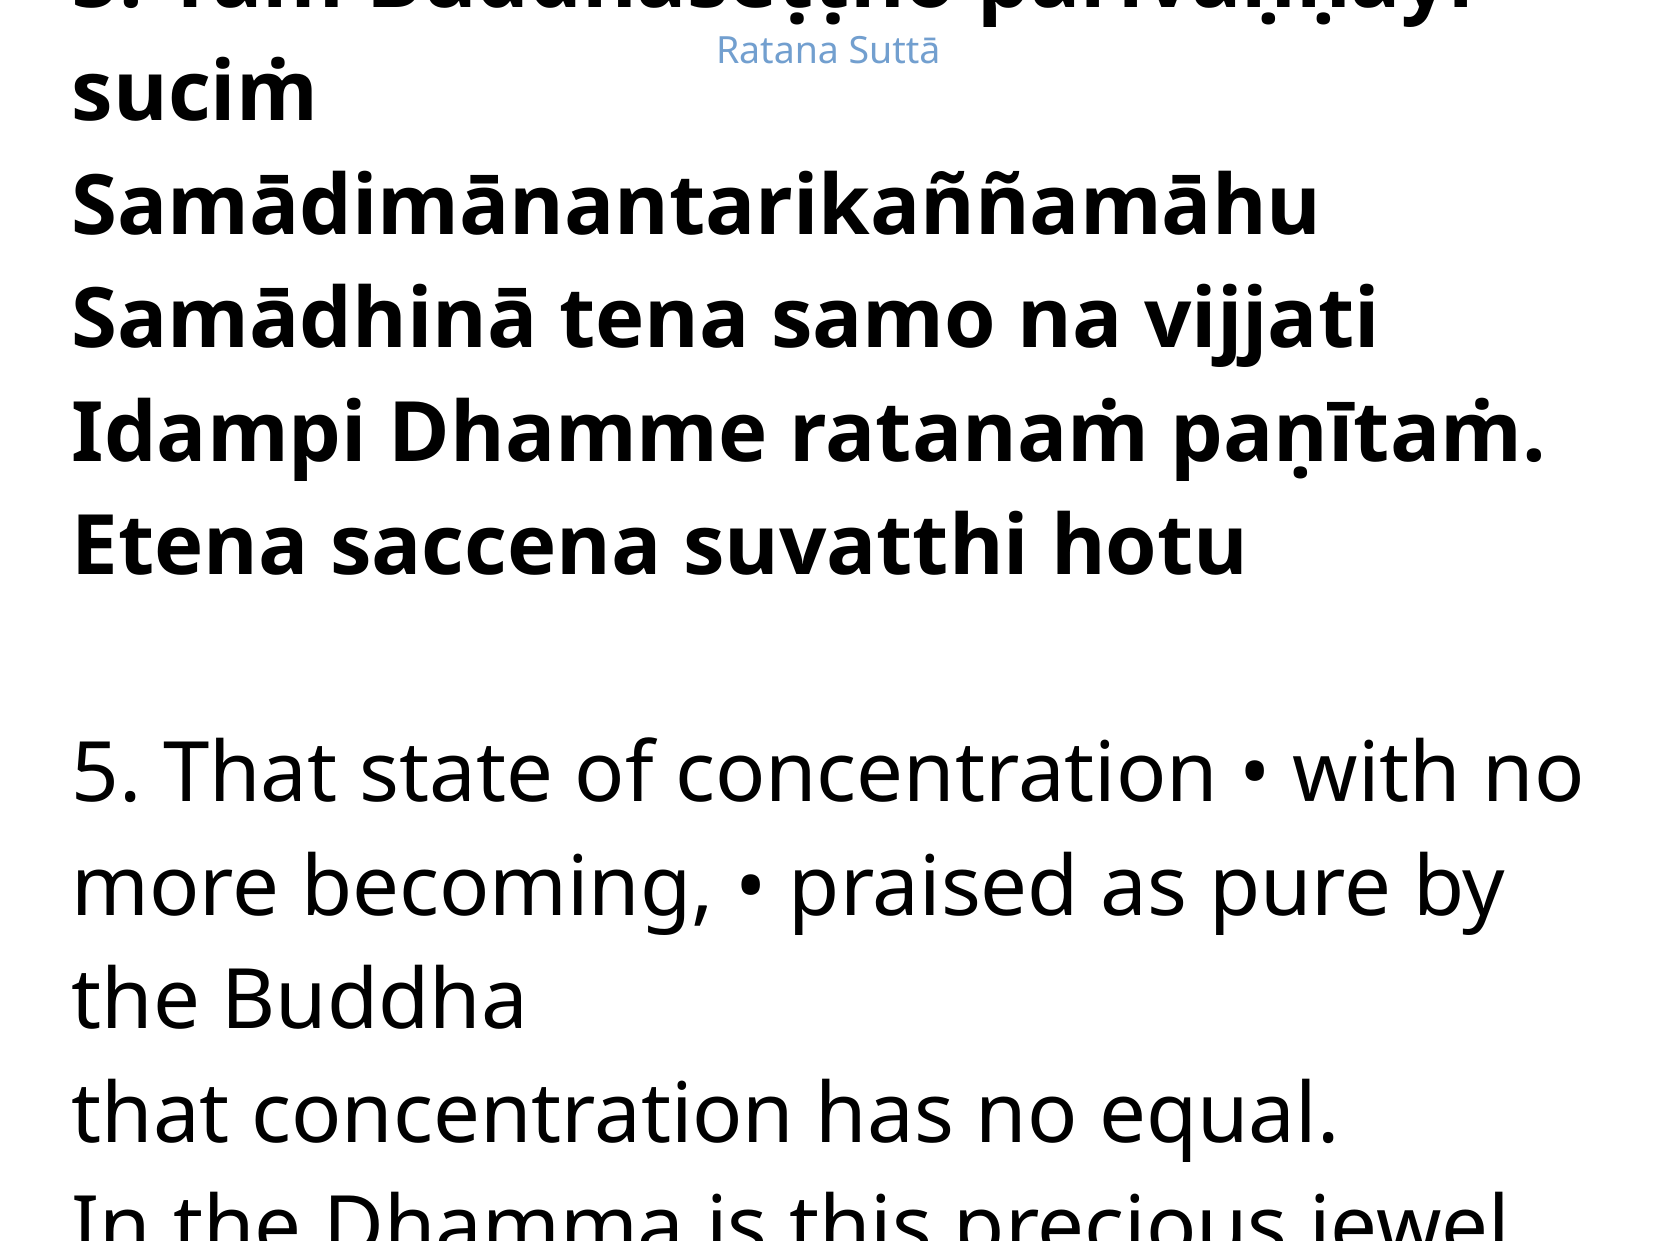

5. Yaṁ Buddhaseṭṭho parivaṇṇayī suciṁ
Samādimānantarikaññamāhu
Samādhinā tena samo na vijjati
Idampi Dhamme ratanaṁ paṇītaṁ.
Etena saccena suvatthi hotu
5. That state of concentration • with no more becoming, • praised as pure by the Buddha
that concentration has no equal.
In the Dhamma is this precious jewel.
By this truth may there be well-being!
Ratana Suttā